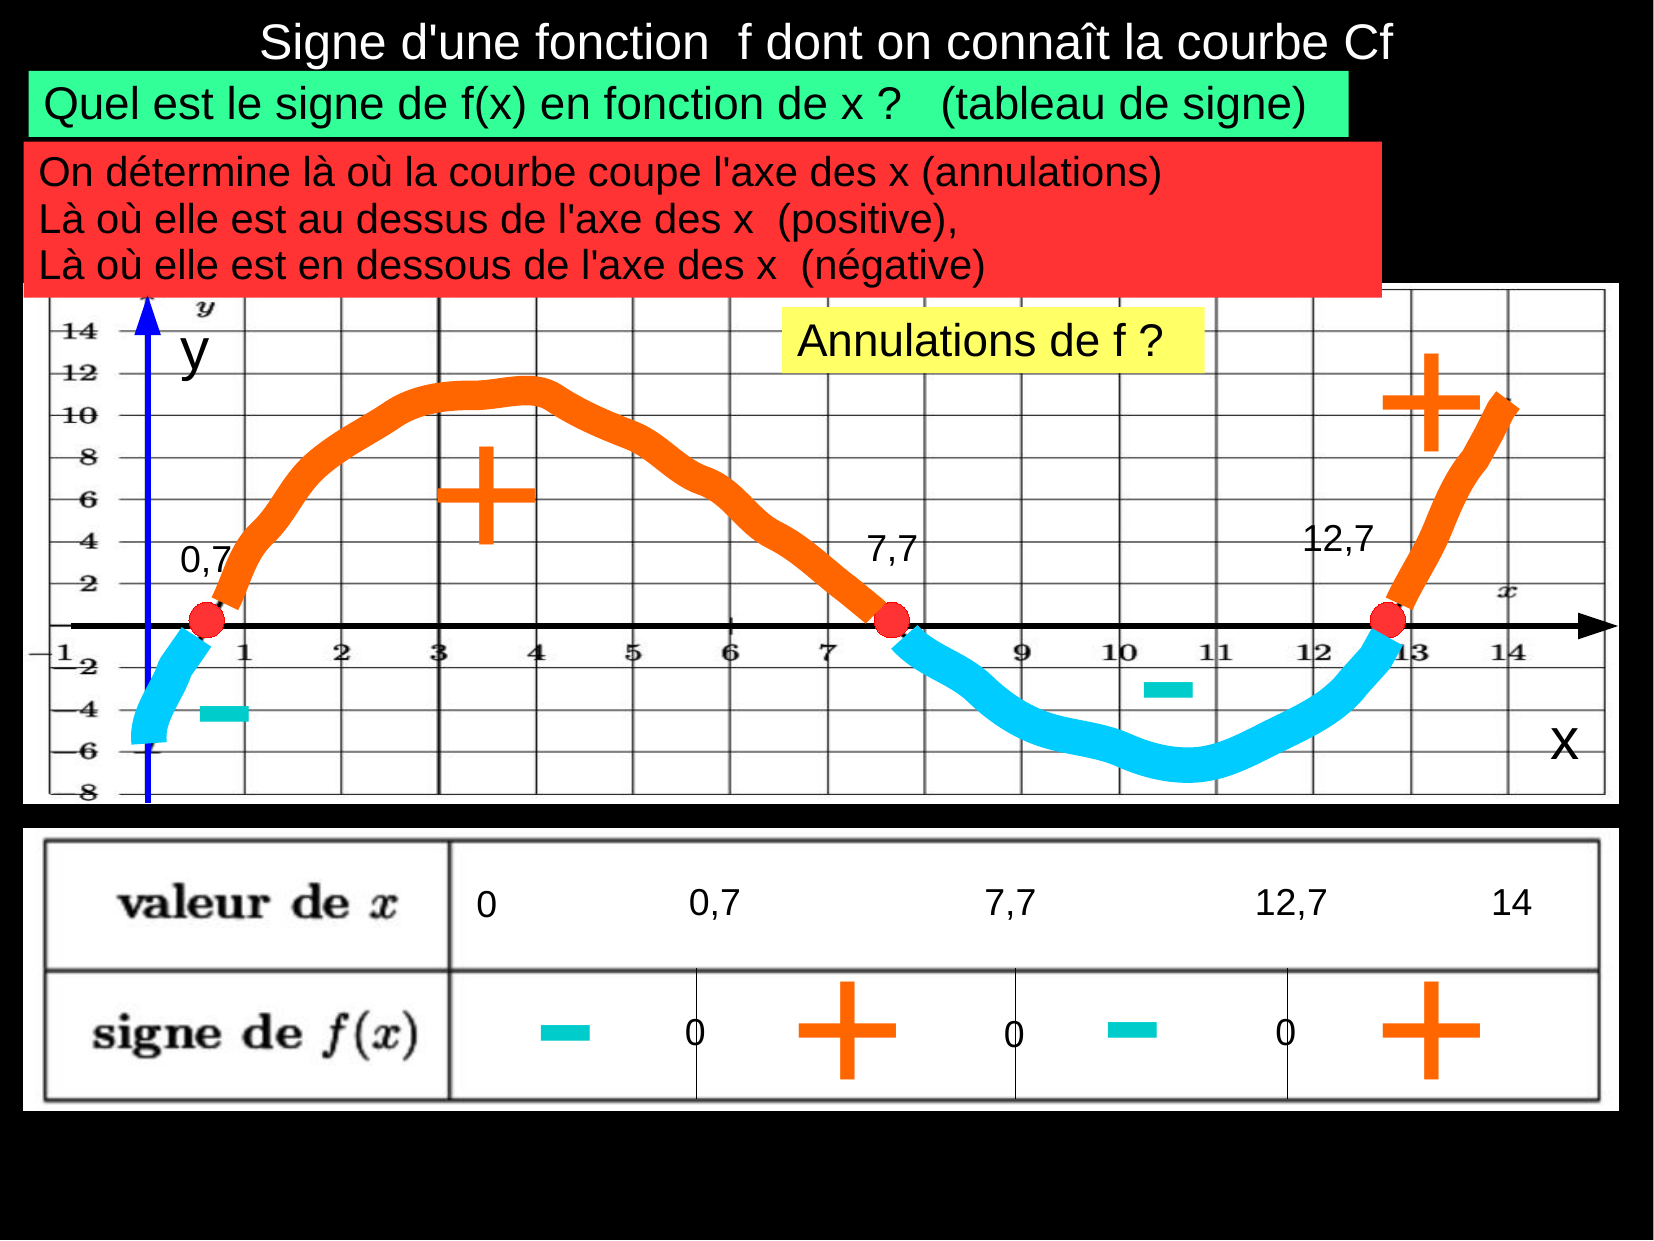

# Signe d'une fonction f dont on connaît la courbe Cf
Quel est le signe de f(x) en fonction de x ? (tableau de signe)
On détermine là où la courbe coupe l'axe des x (annulations)
Là où elle est au dessus de l'axe des x (positive),
Là où elle est en dessous de l'axe des x (négative)
+
Annulations de f ?
y
+
12,7
7,7
0,7
-
-
x
0,7
7,7
12,7
14
0
-
-
+
+
0
0
0